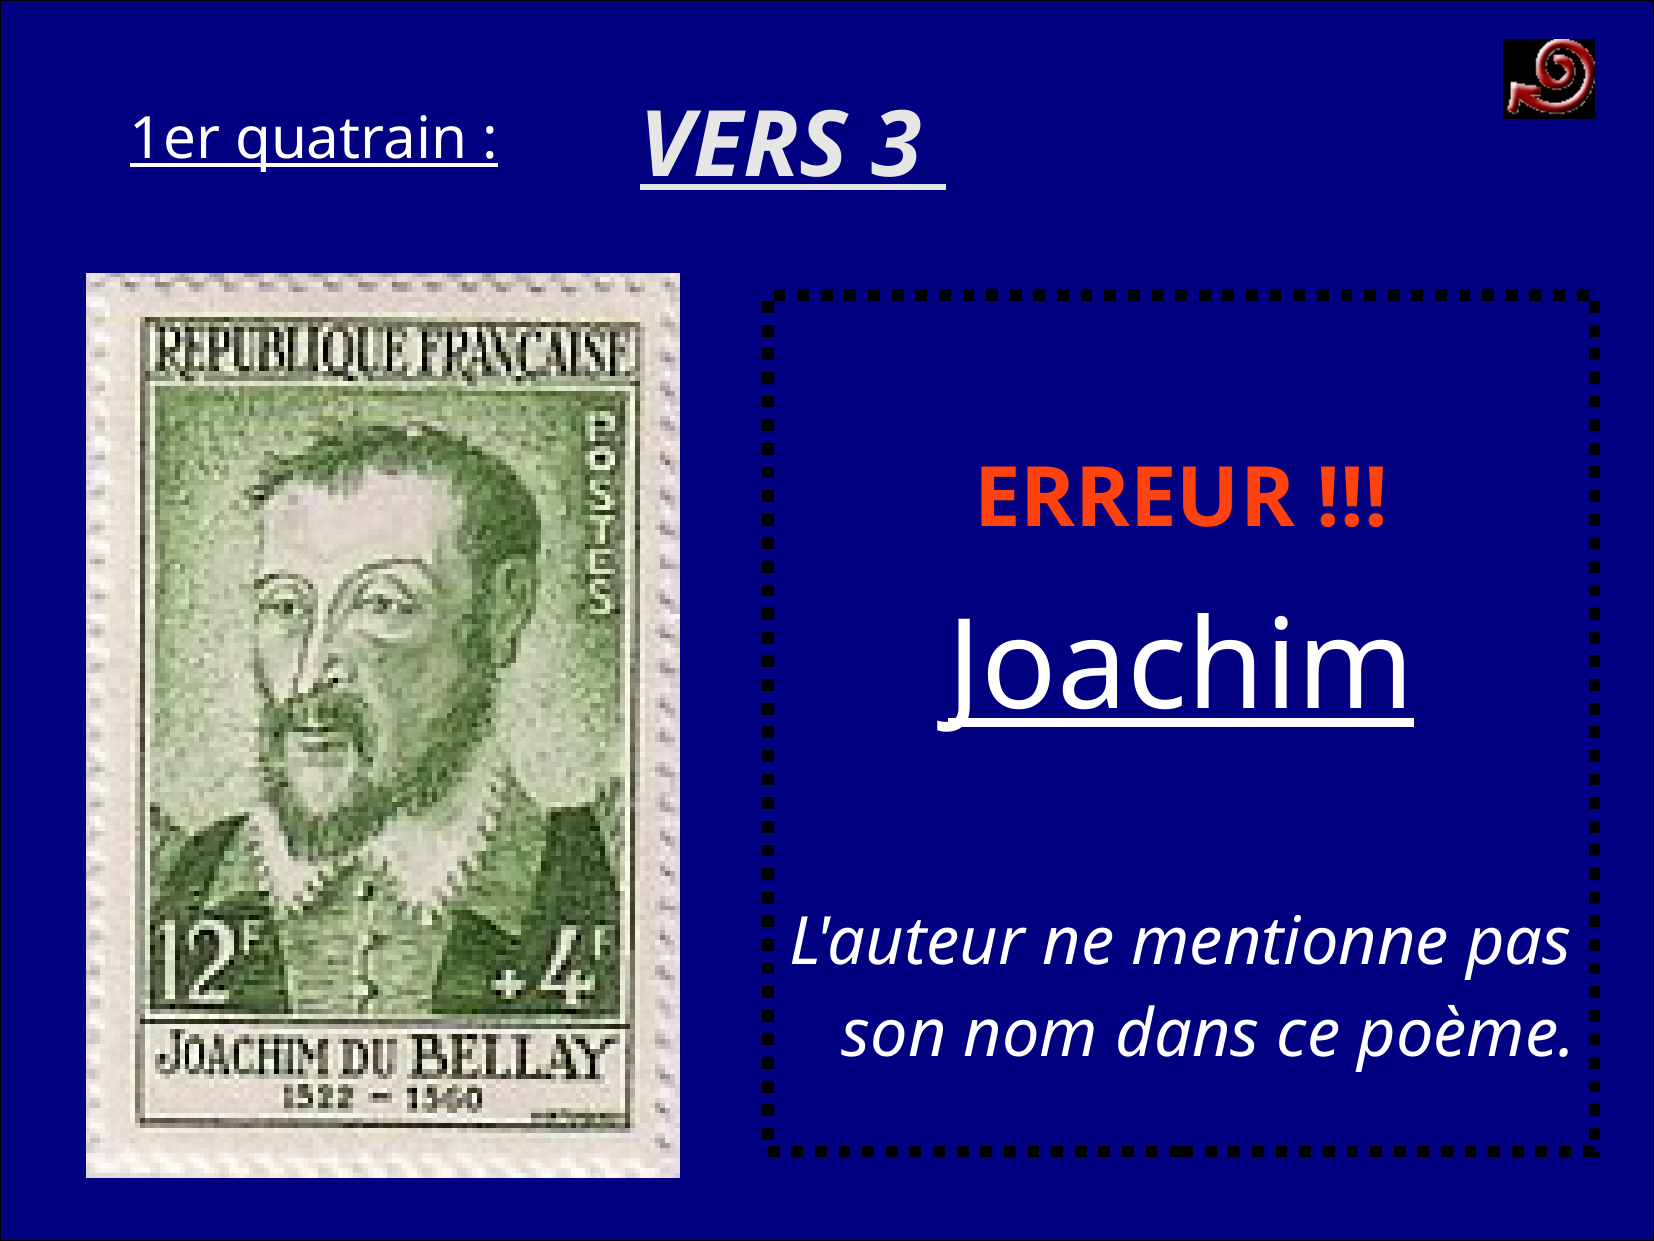

VERS 3
1er quatrain :
# ERREUR !!!
Joachim
L'auteur ne mentionne pas son nom dans ce poème.